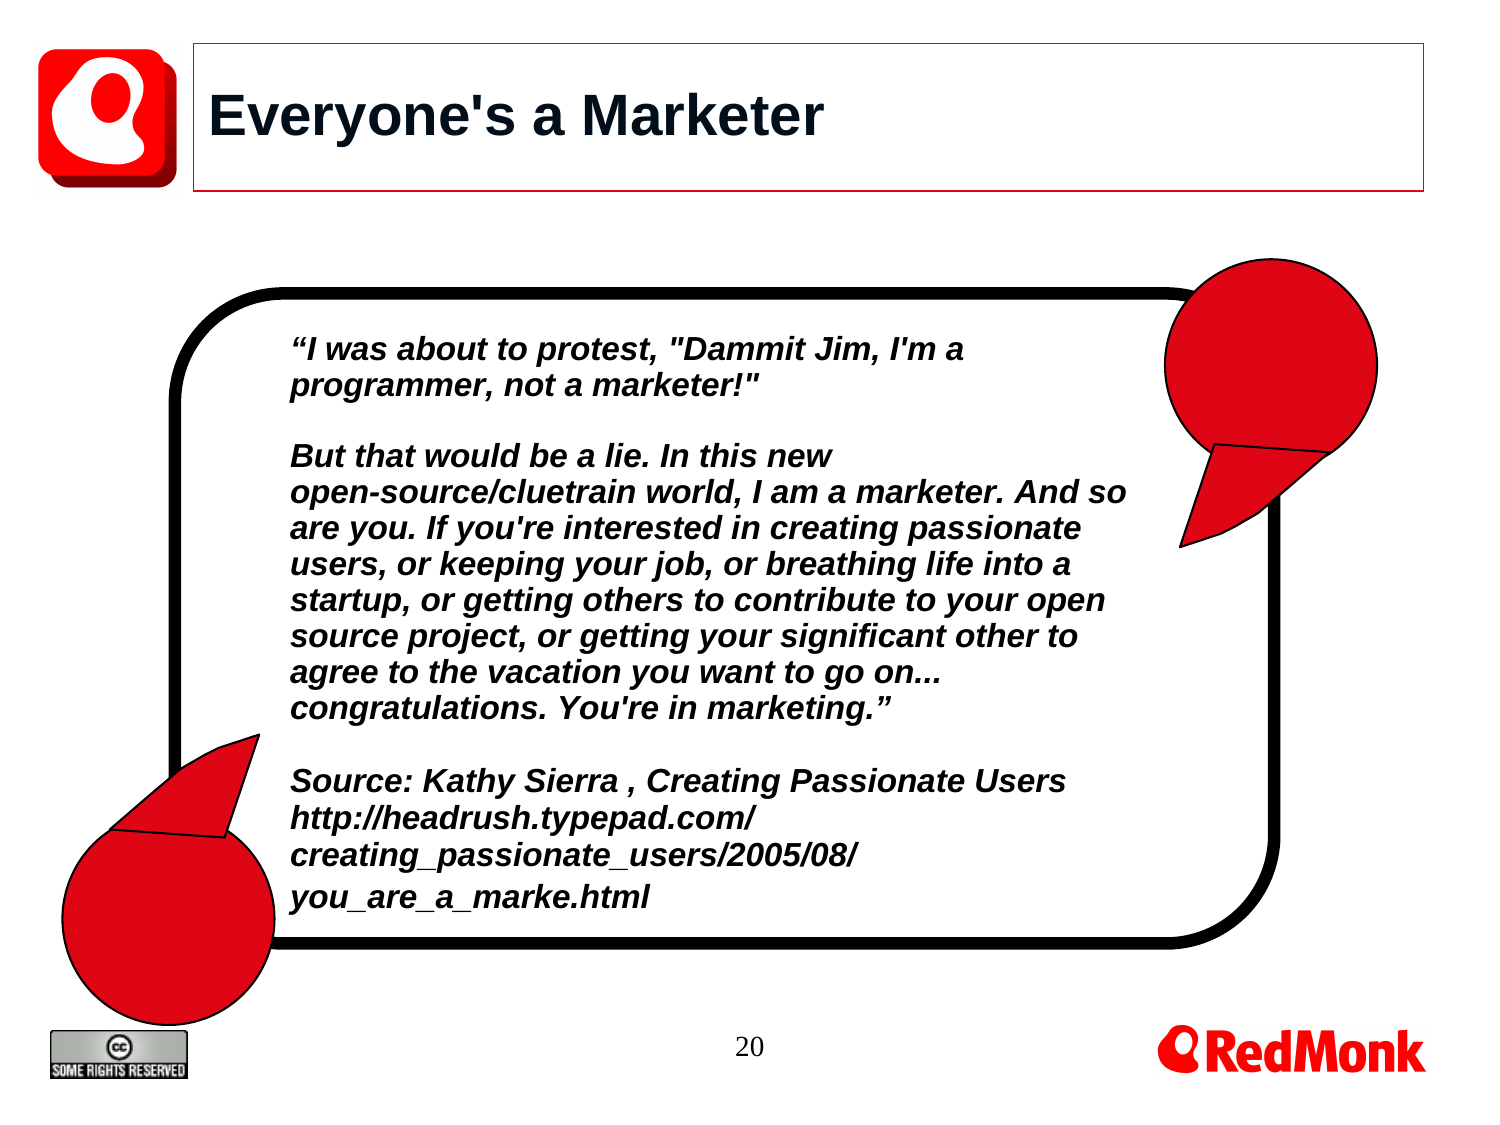

# Everyone's a Marketer
“I was about to protest, "Dammit Jim, I'm a programmer, not a marketer!"
But that would be a lie. In this new open-source/cluetrain world, I am a marketer. And so are you. If you're interested in creating passionate users, or keeping your job, or breathing life into a startup, or getting others to contribute to your open source project, or getting your significant other to agree to the vacation you want to go on... congratulations. You're in marketing.”
Source: Kathy Sierra , Creating Passionate Users
http://headrush.typepad.com/creating_passionate_users/2005/08/you_are_a_marke.html